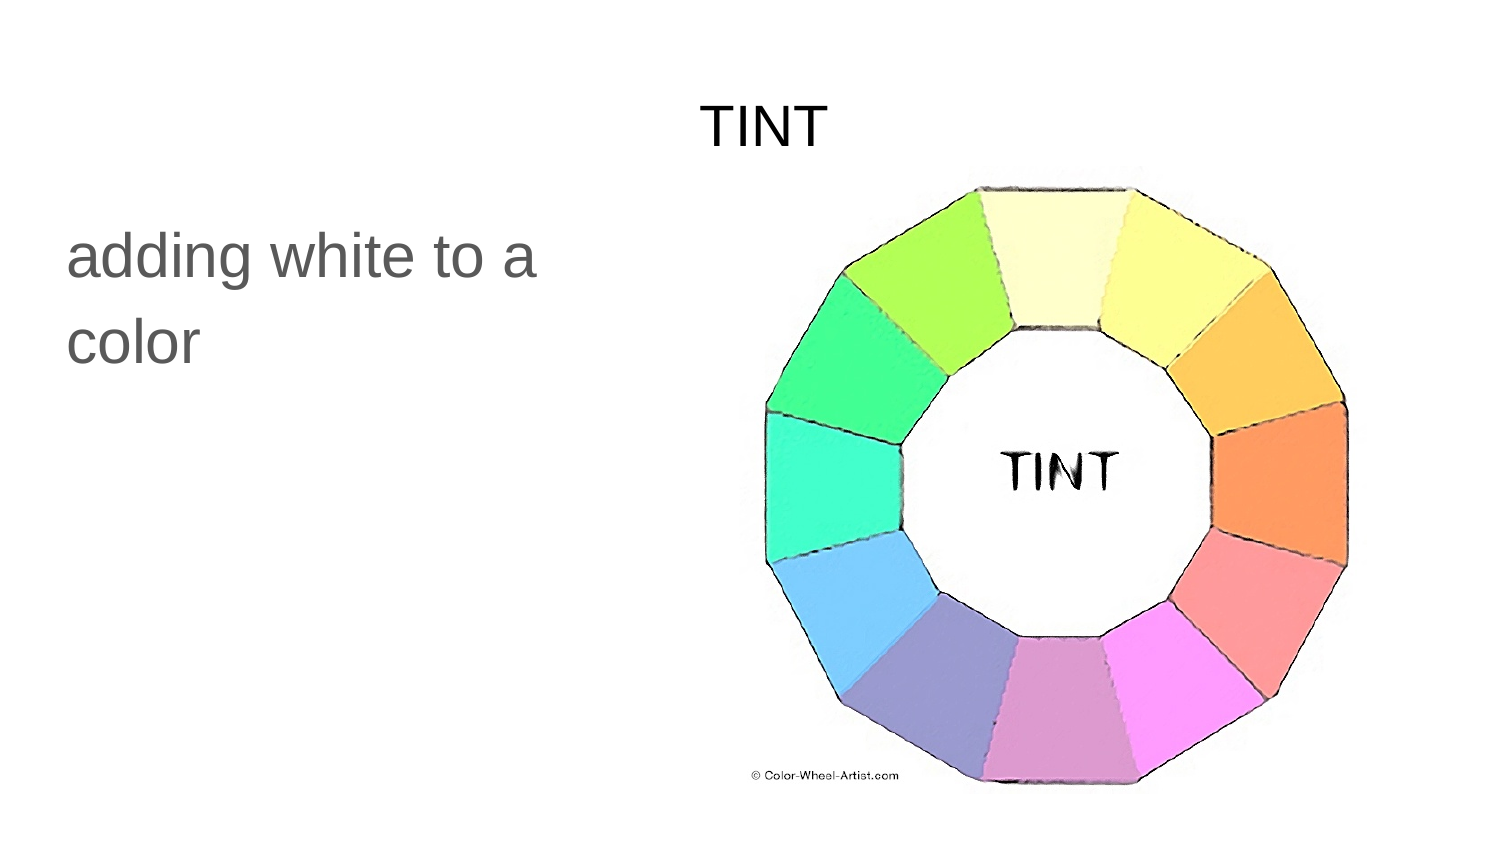

# TINT
adding white to a color